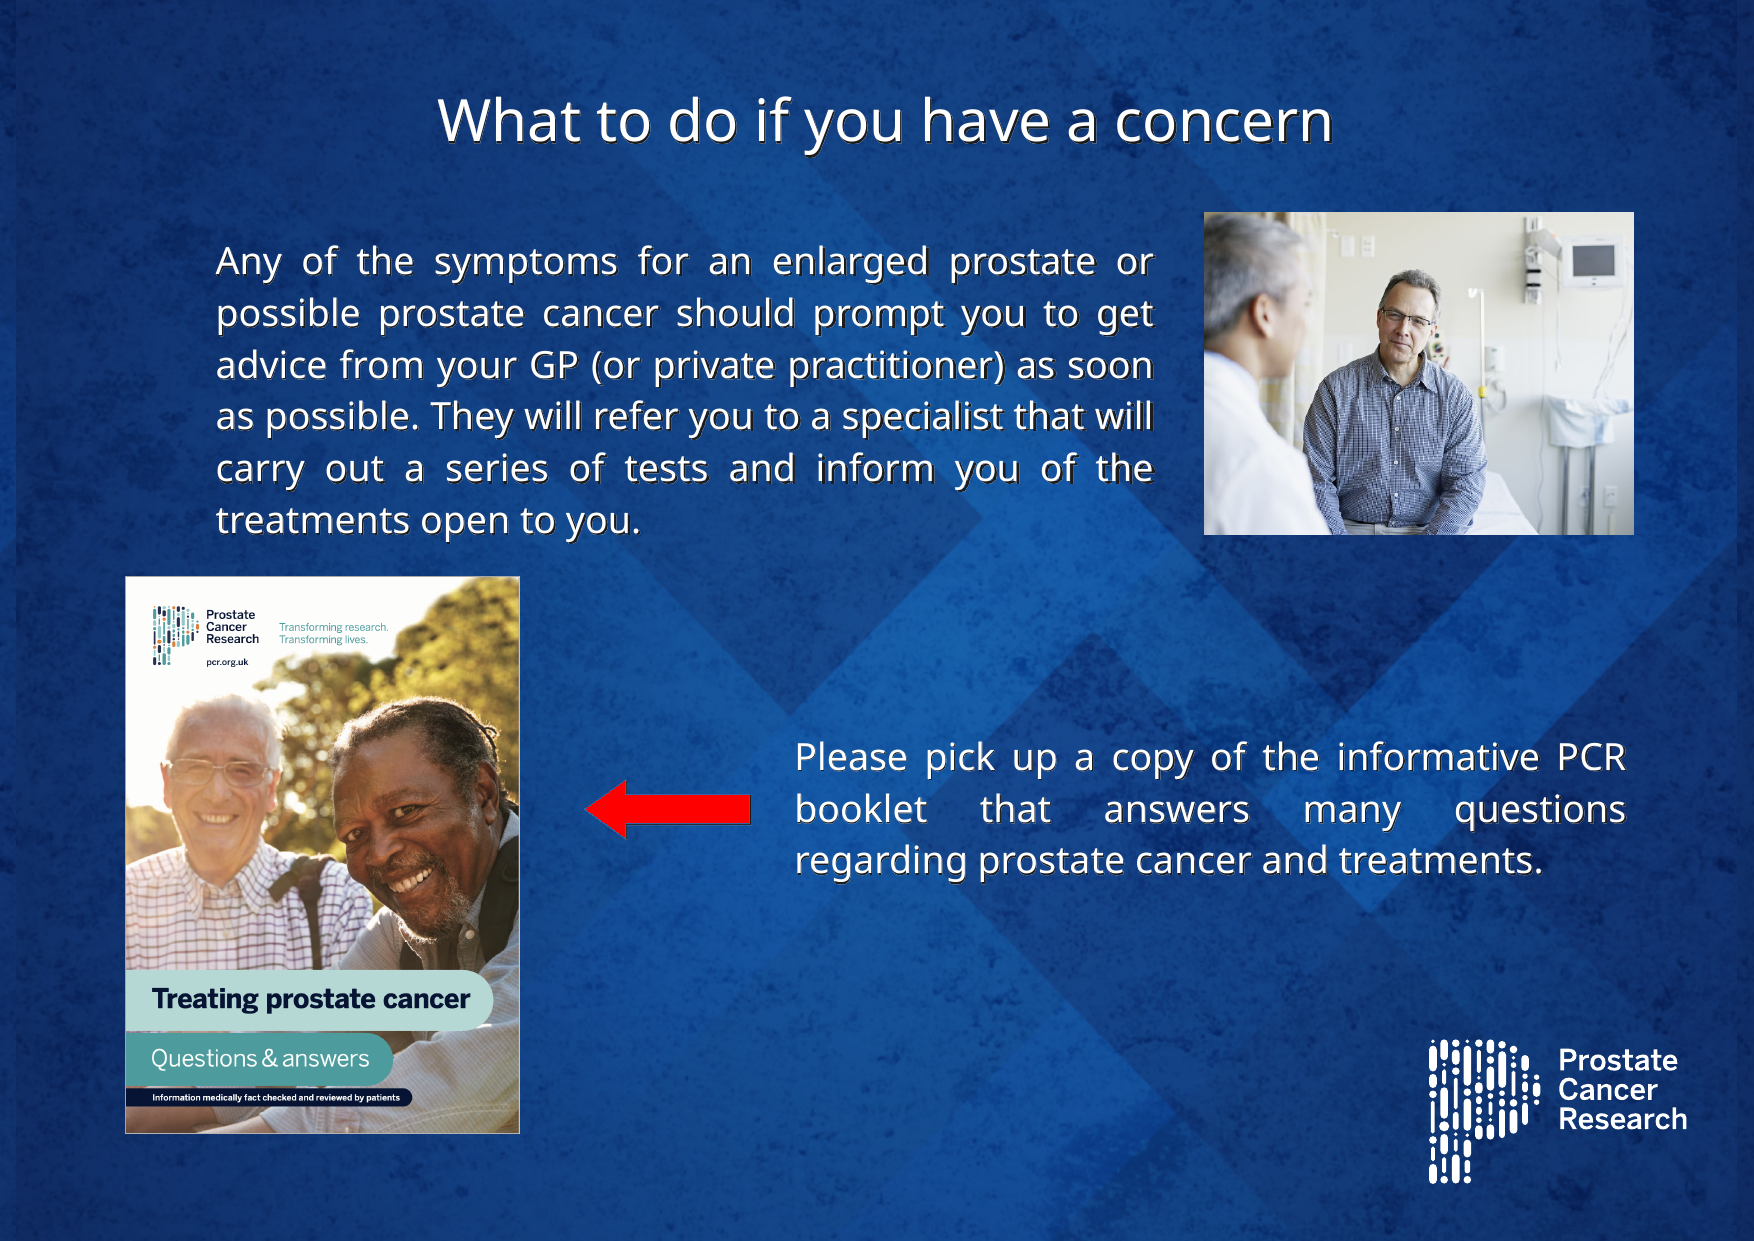

What to do if you have a concern
Any of the symptoms for an enlarged prostate or possible prostate cancer should prompt you to get advice from your GP (or private practitioner) as soon as possible. They will refer you to a specialist that will carry out a series of tests and inform you of the treatments open to you.
Please pick up a copy of the informative PCR booklet that answers many questions regarding prostate cancer and treatments.